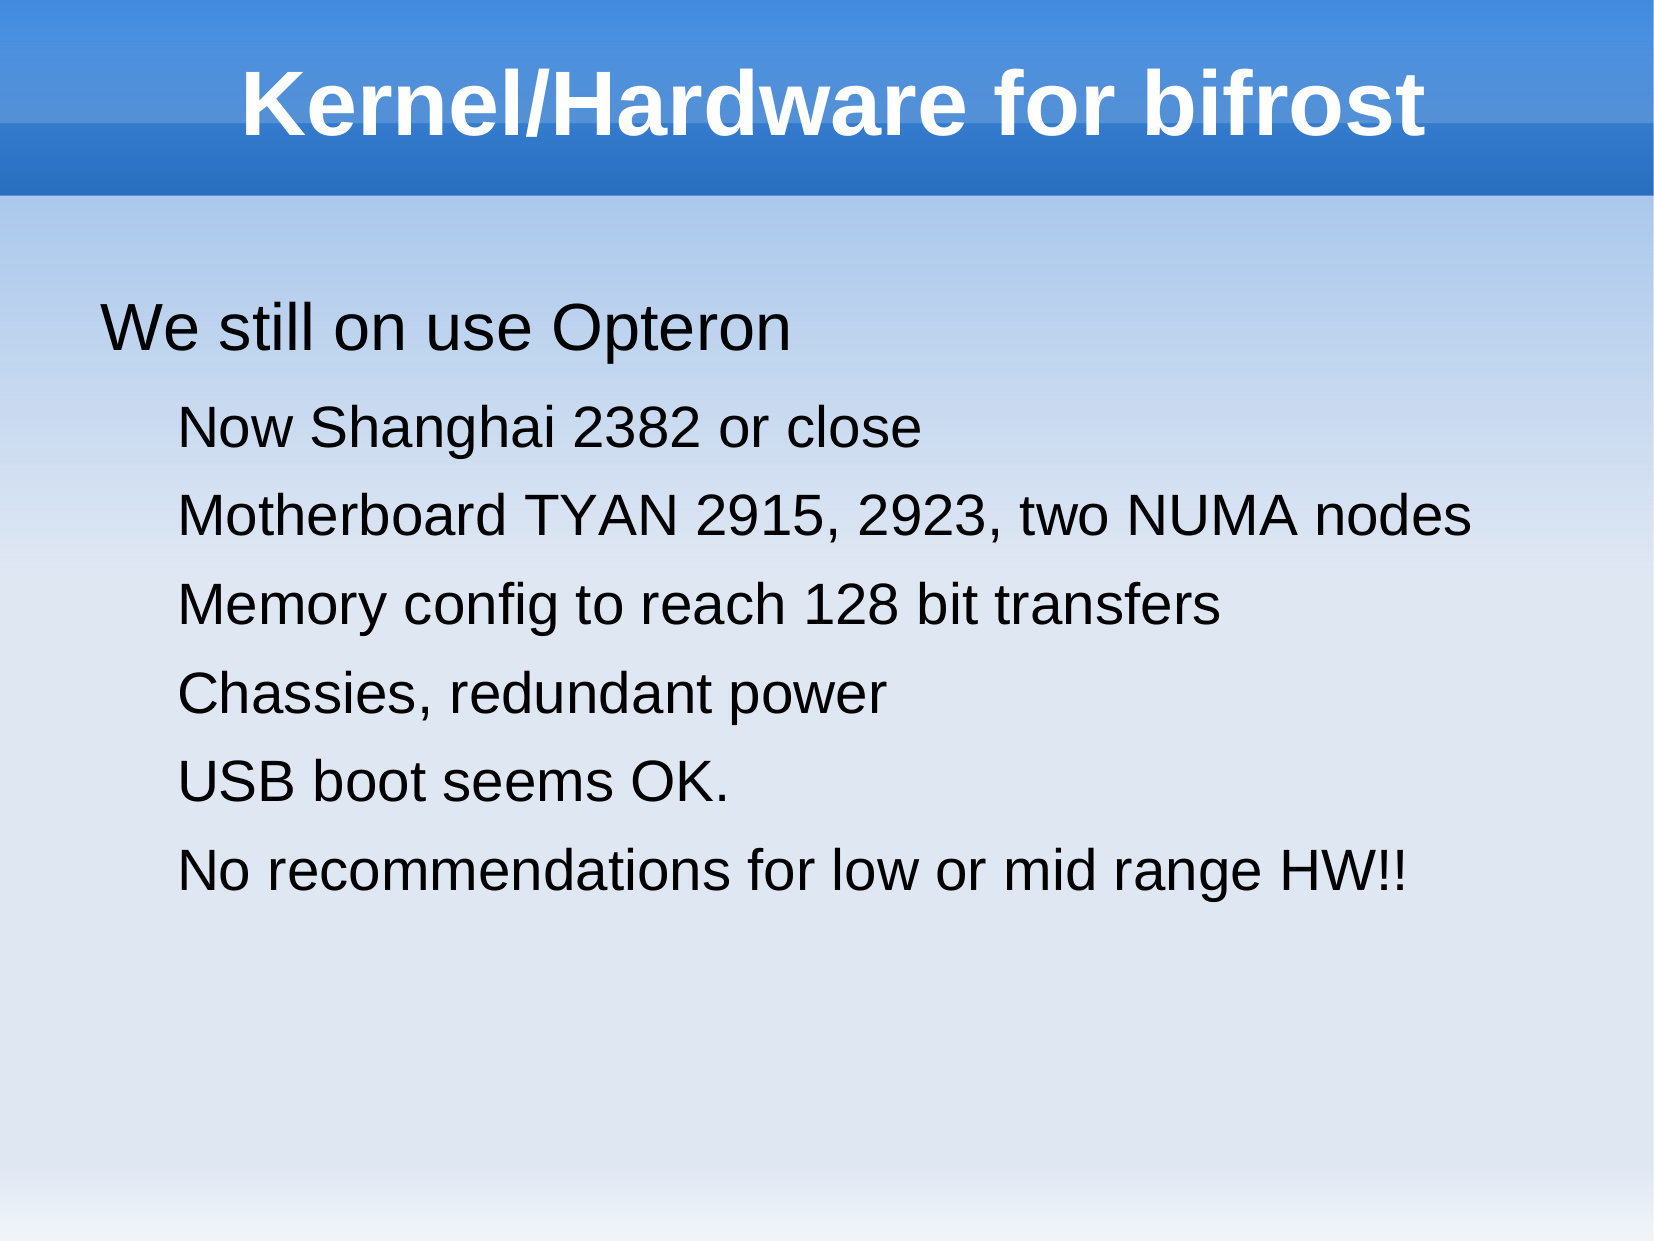

# Kernel/Hardware for bifrost
We still on use Opteron
Now Shanghai 2382 or close
Motherboard TYAN 2915, 2923, two NUMA nodes
Memory config to reach 128 bit transfers
Chassies, redundant power
USB boot seems OK.
No recommendations for low or mid range HW!!